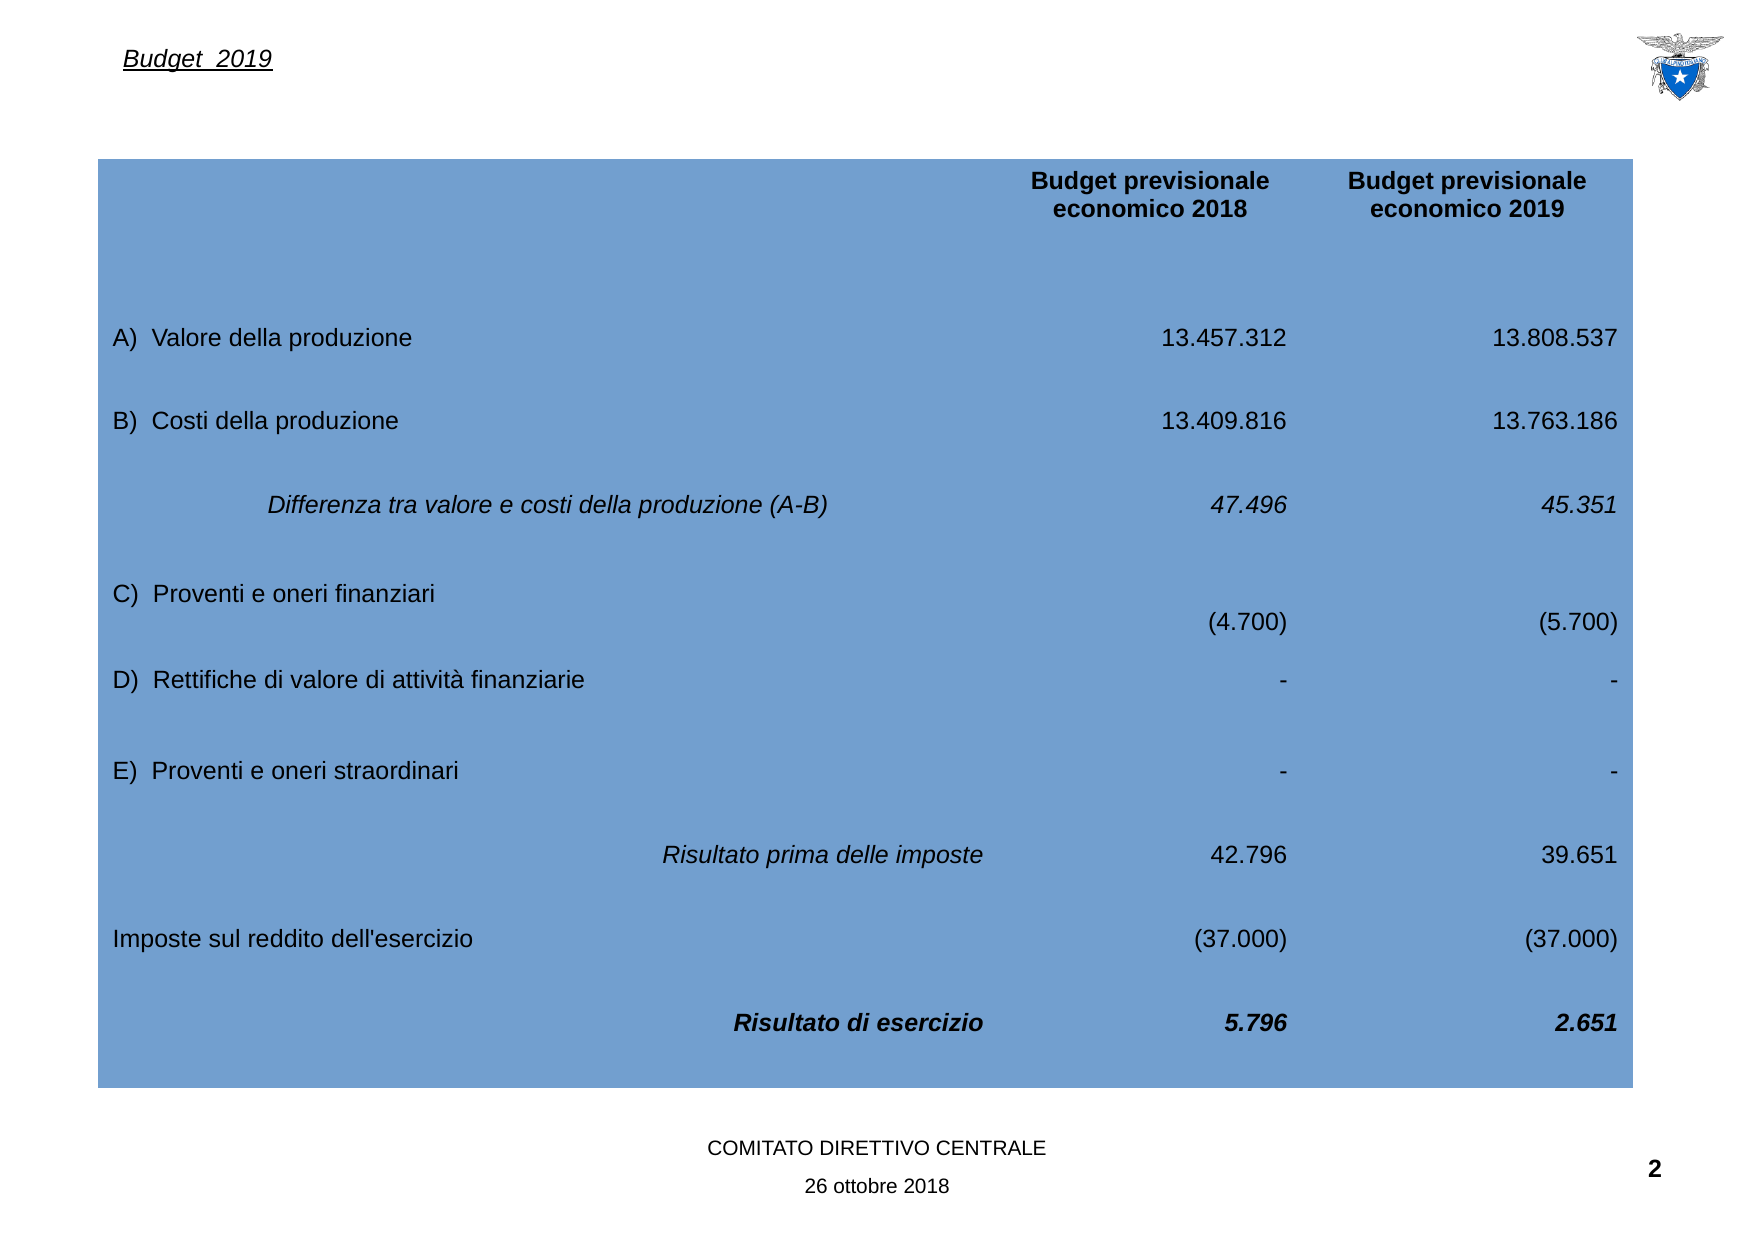

Budget 2019
| | Budget previsionale economico 2018 | Budget previsionale economico 2019 |
| --- | --- | --- |
| A) Valore della produzione | 13.457.312 | 13.808.537 |
| B) Costi della produzione | 13.409.816 | 13.763.186 |
| Differenza tra valore e costi della produzione (A-B) | 47.496 | 45.351 |
| C) Proventi e oneri finanziari | (4.700) | (5.700) |
| D) Rettifiche di valore di attività finanziarie | - | - |
| E) Proventi e oneri straordinari | - | - |
| Risultato prima delle imposte | 42.796 | 39.651 |
| Imposte sul reddito dell'esercizio | (37.000) | (37.000) |
| Risultato di esercizio | 5.796 | 2.651 |
COMITATO DIRETTIVO CENTRALE
26 ottobre 2018
2